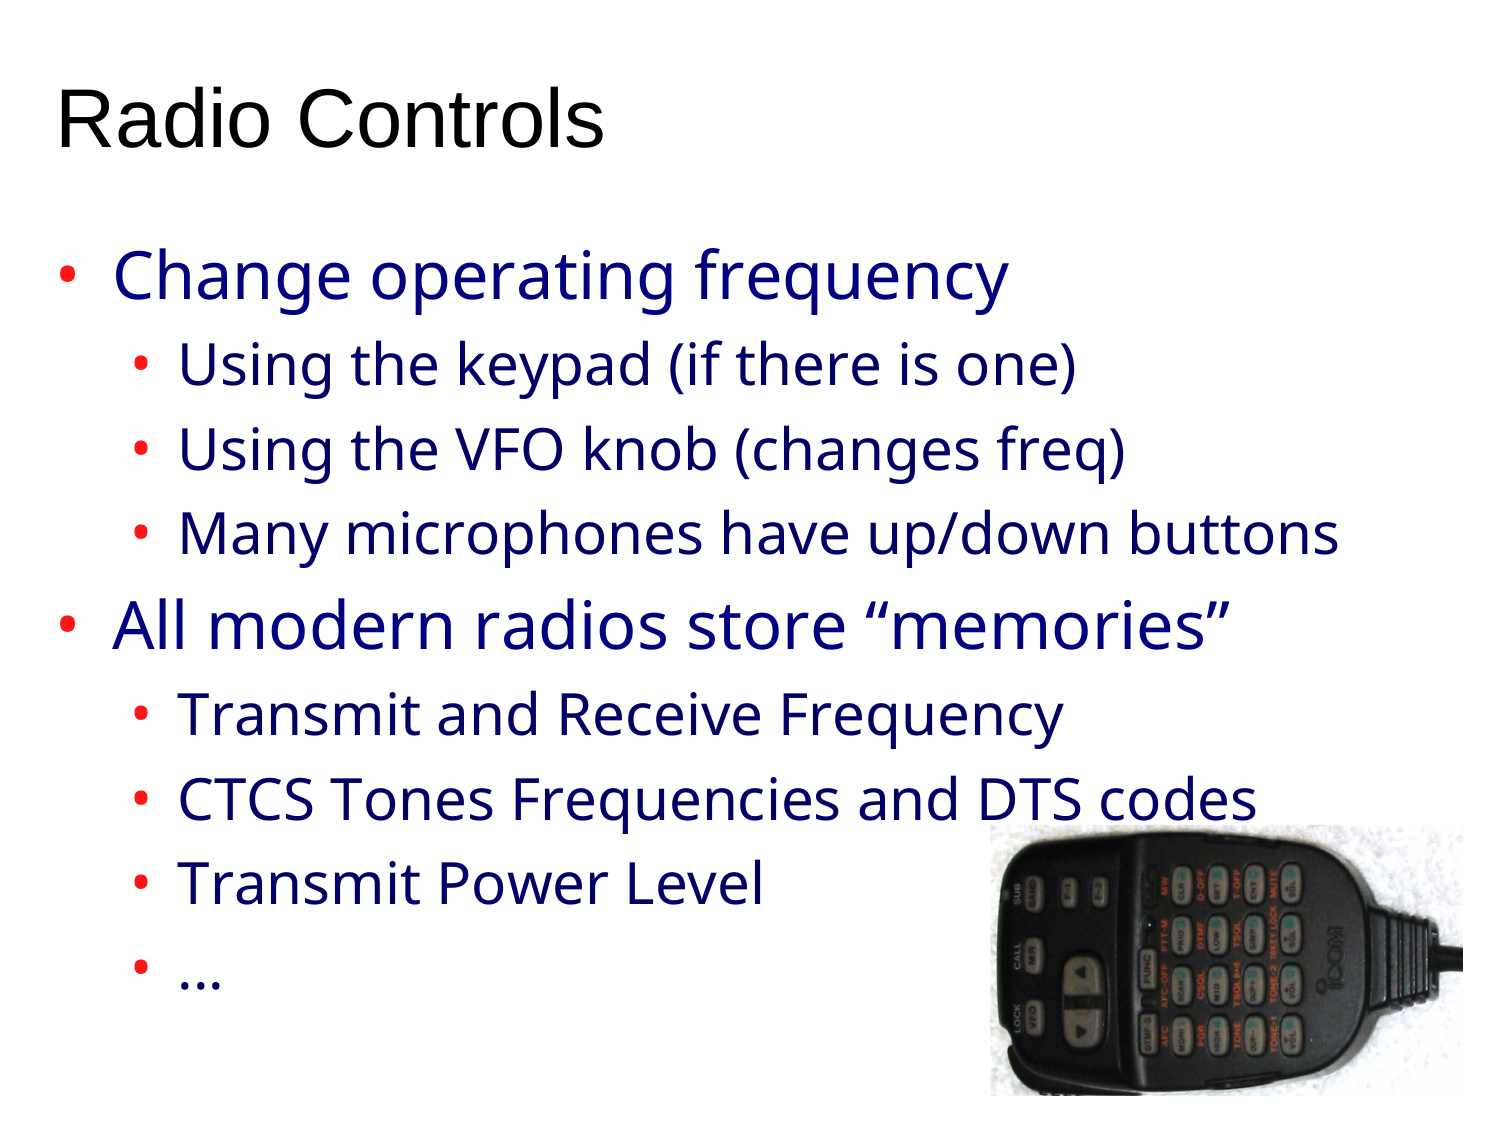

# Radio Controls
Change operating frequency
Using the keypad (if there is one)
Using the VFO knob (changes freq)
Many microphones have up/down buttons
All modern radios store “memories”
Transmit and Receive Frequency
CTCS Tones Frequencies and DTS codes
Transmit Power Level
...